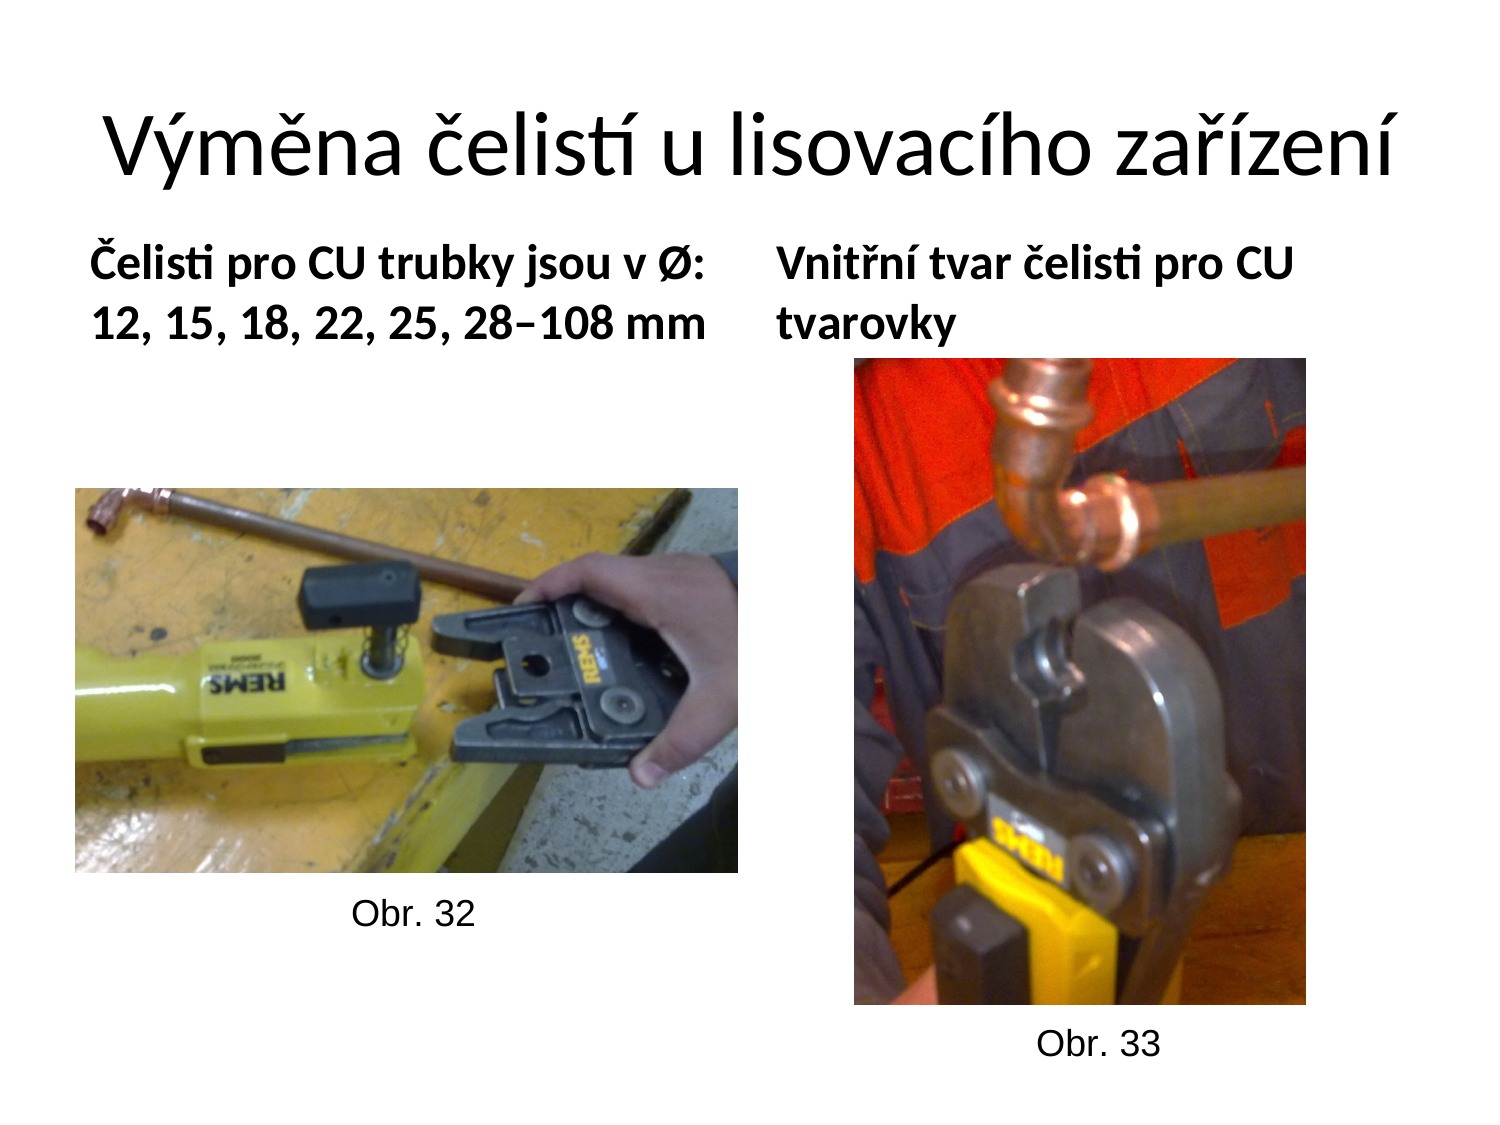

# Výměna čelistí u lisovacího zařízení
Čelisti pro CU trubky jsou v Ø: 12, 15, 18, 22, 25, 28–108 mm
Vnitřní tvar čelisti pro CU 	tvarovky
Obr. 32
Obr. 33